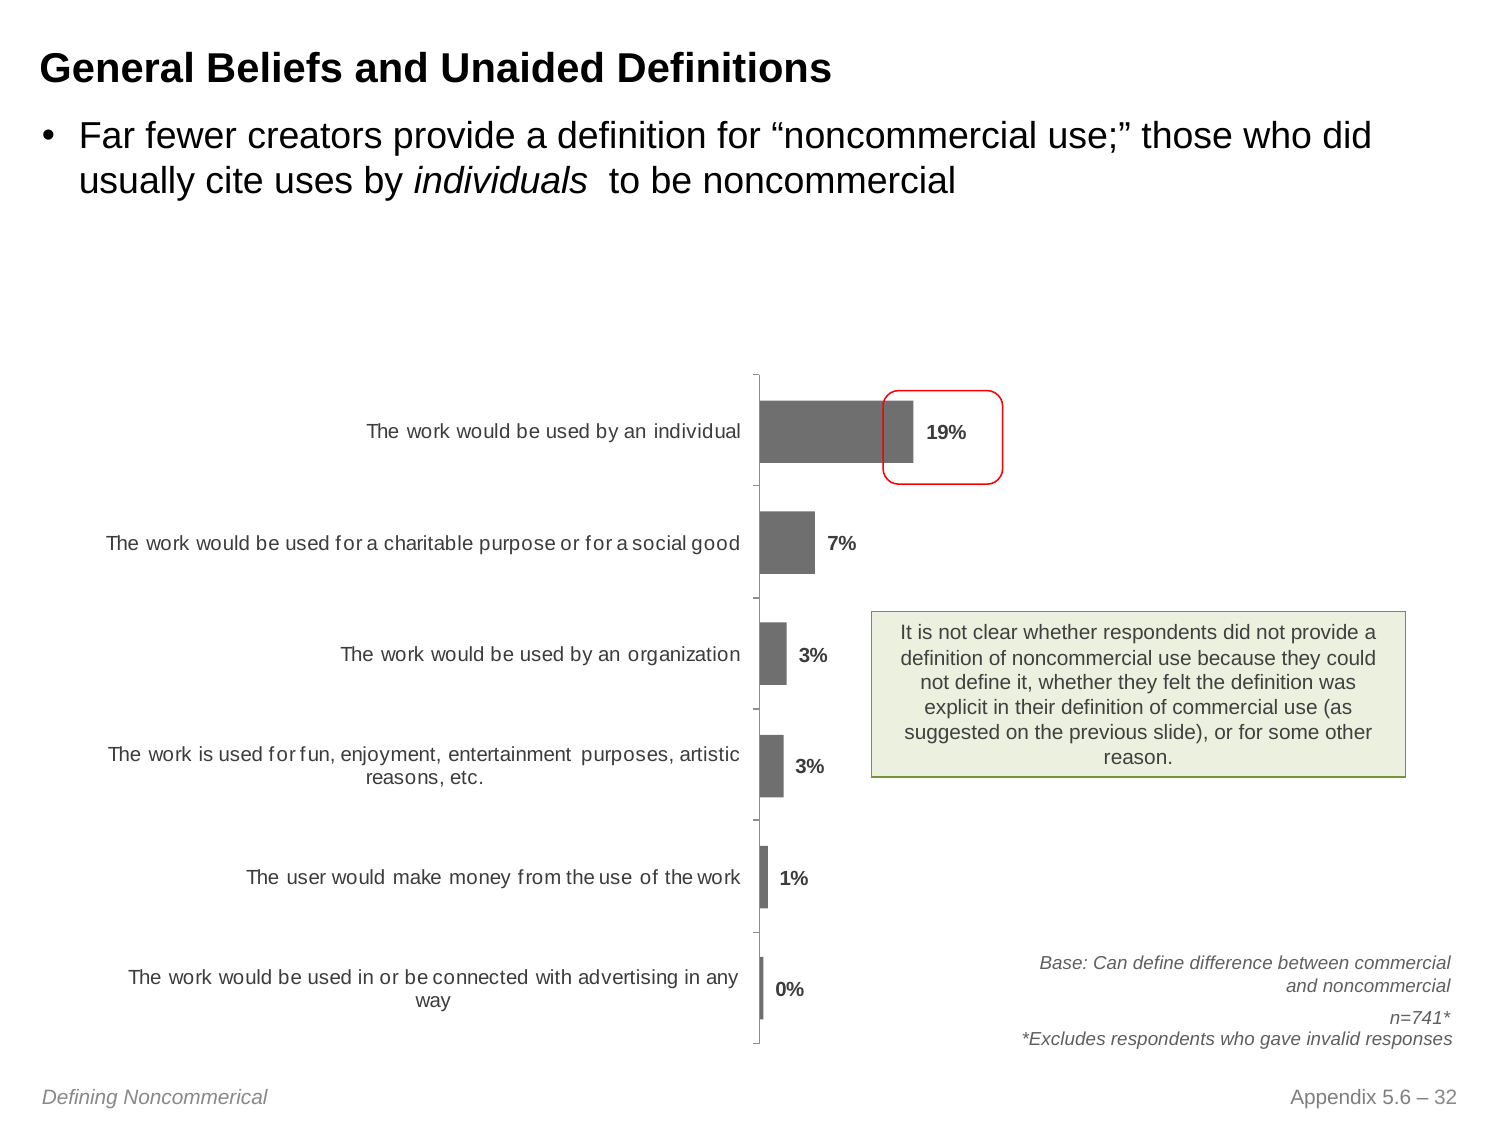

General Beliefs and Unaided Definitions
Far fewer creators provide a definition for “noncommercial use;” those who did usually cite uses by individuals to be noncommercial
It is not clear whether respondents did not provide a definition of noncommercial use because they could not define it, whether they felt the definition was explicit in their definition of commercial use (as suggested on the previous slide), or for some other reason.
Base: Can define difference between commercial and noncommercial
n=741*
*Excludes respondents who gave invalid responses
Defining Noncommerical
Appendix 5.6 –